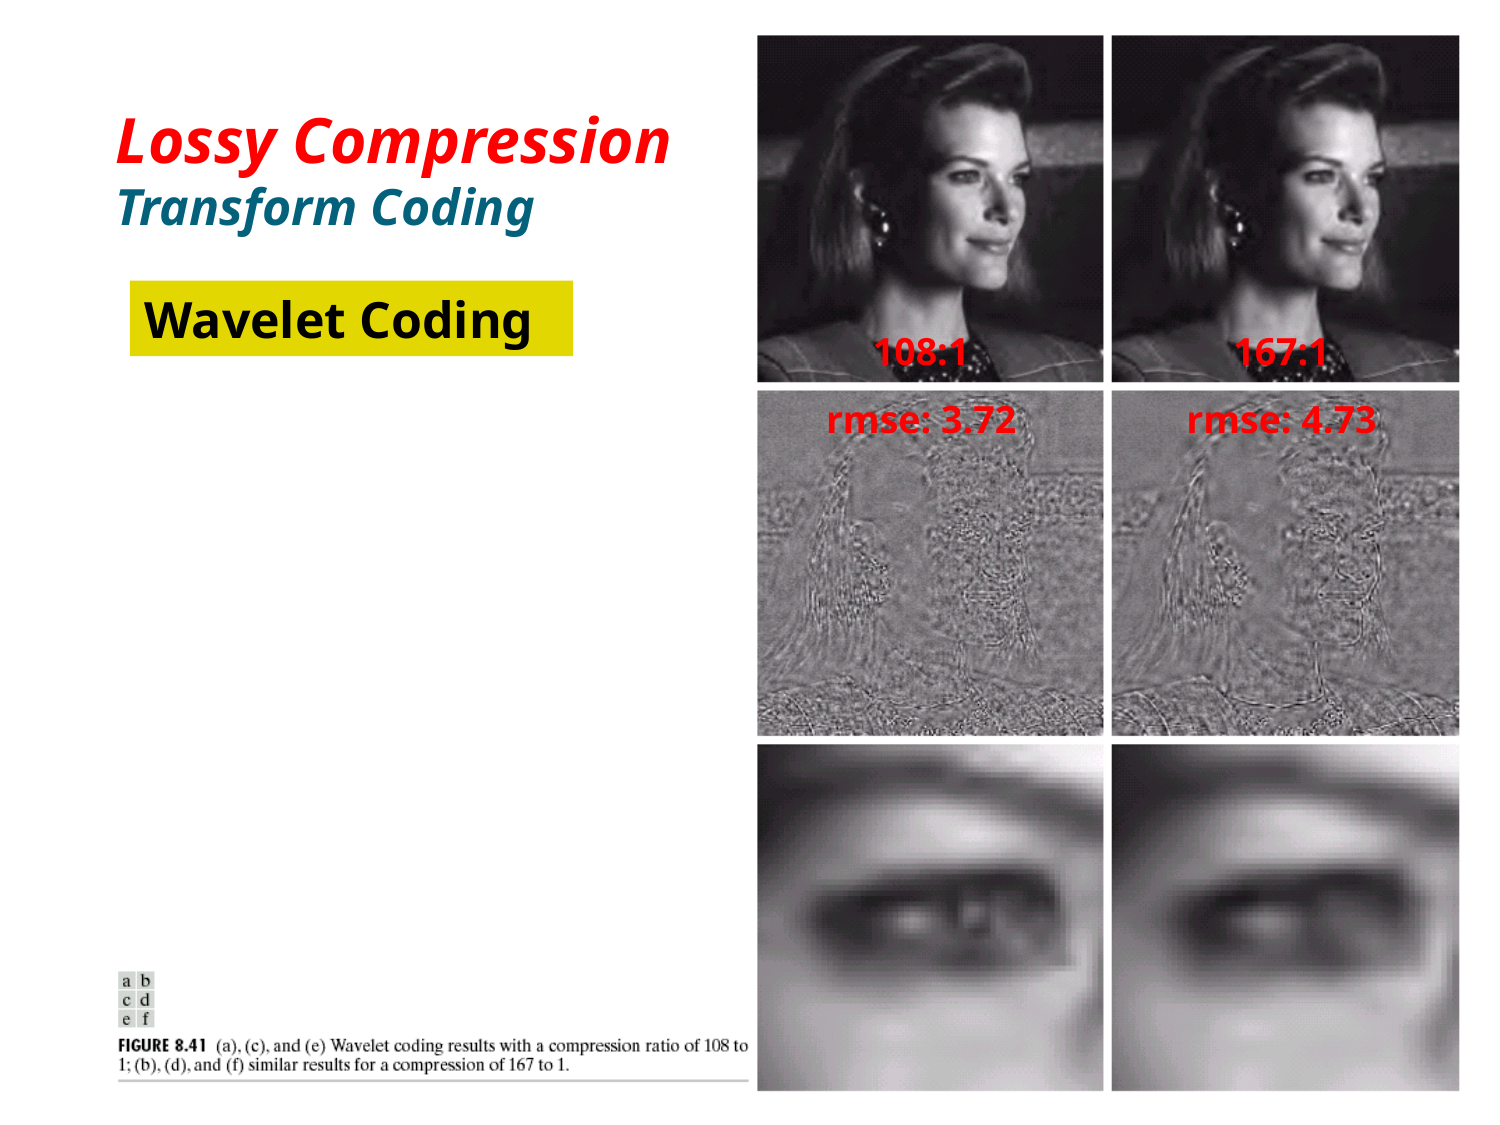

Lossy Compression
Transform Coding
Wavelet Coding
108:1
rmse: 3.72
167:1
rmse: 4.73